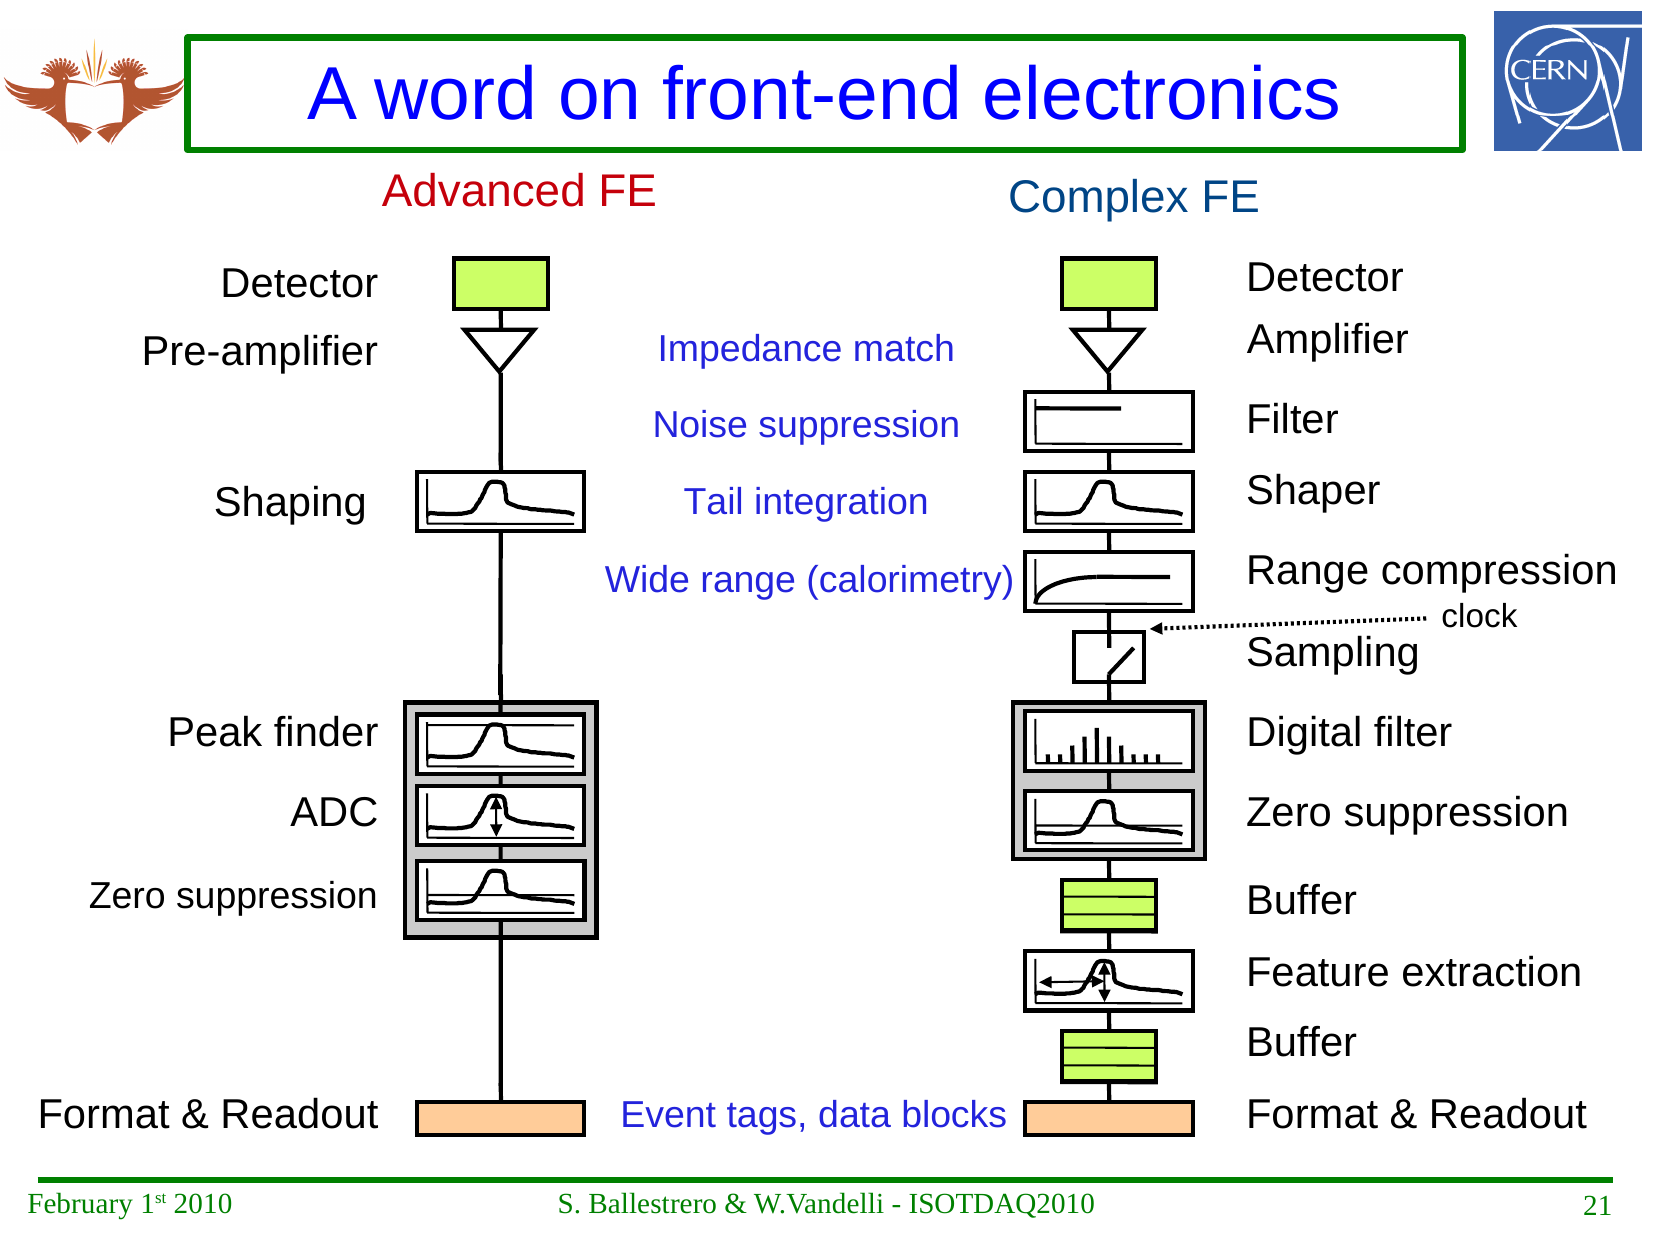

# A word on front-end electronics
Advanced FE
Complex FE
Detector
Amplifier
Filter
Shaper
Range compression
clock
Sampling
Digital filter
Zero suppression
Buffer
Feature extraction
Buffer
Format & Readout
Detector
Pre-amplifier
Shaping
Peak finder
ADC
Zero suppression
Format & Readout
Impedance match
Noise suppression
Tail integration
Wide range (calorimetry)
Event tags, data blocks
21